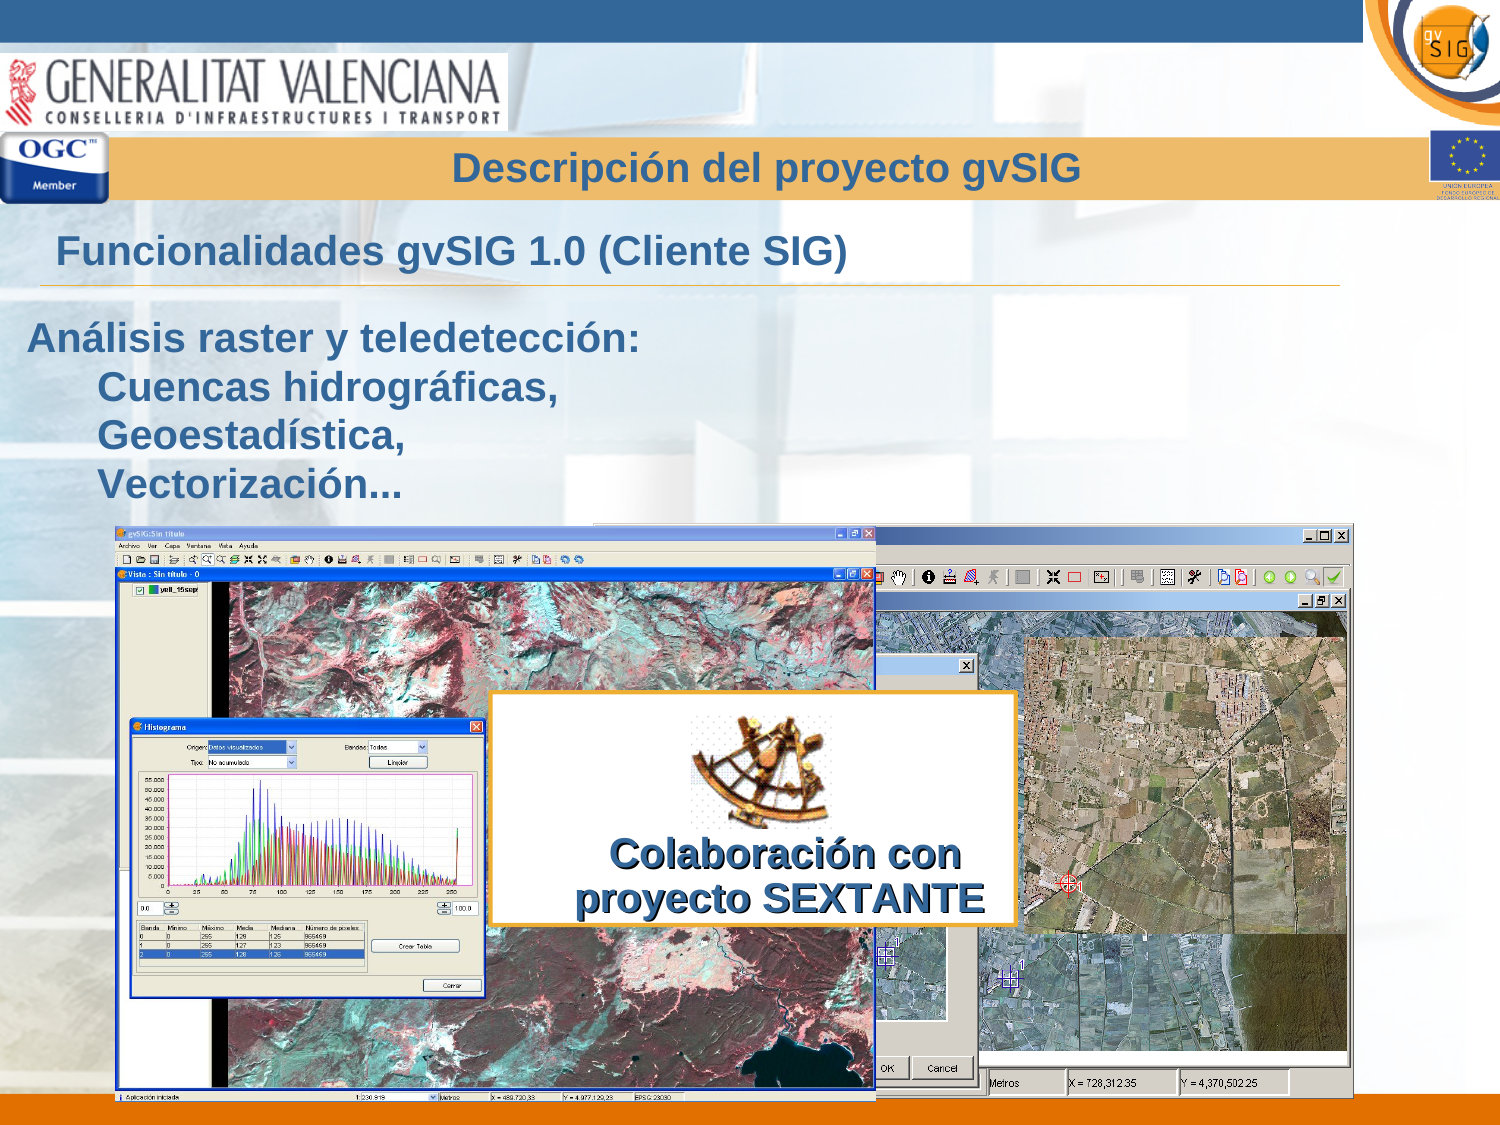

Descripción del proyecto gvSIG
Funcionalidades gvSIG 1.0 (Cliente SIG)
 Análisis raster y teledetección:
 Cuencas hidrográficas,
 Geoestadística,
 Vectorización...
 Colaboración con
 proyecto SEXTANTE